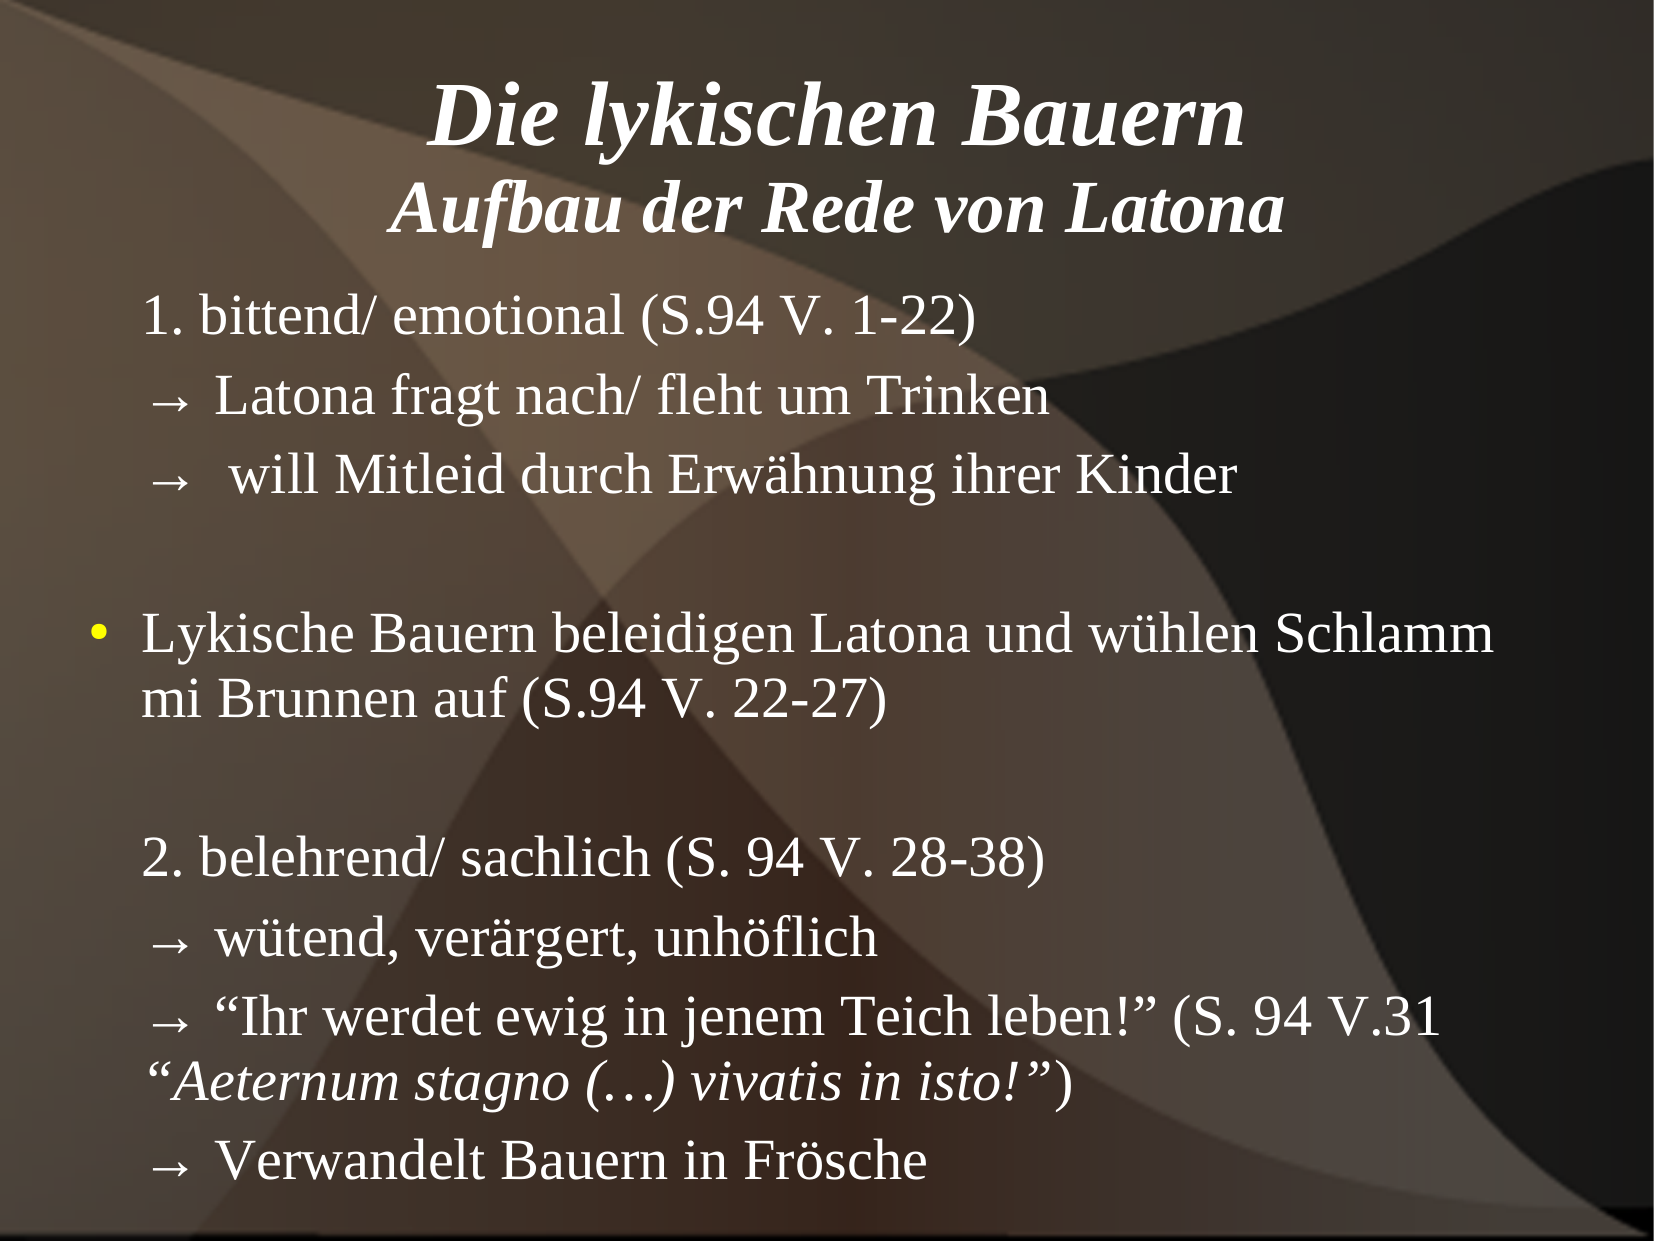

# Die lykischen Bauern Aufbau der Rede von Latona
1. bittend/ emotional (S.94 V. 1-22)
→ Latona fragt nach/ fleht um Trinken
→ will Mitleid durch Erwähnung ihrer Kinder
Lykische Bauern beleidigen Latona und wühlen Schlamm mi Brunnen auf (S.94 V. 22-27)
2. belehrend/ sachlich (S. 94 V. 28-38)
→ wütend, verärgert, unhöflich
→ “Ihr werdet ewig in jenem Teich leben!” (S. 94 V.31 “Aeternum stagno (…) vivatis in isto!”)
→ Verwandelt Bauern in Frösche
”